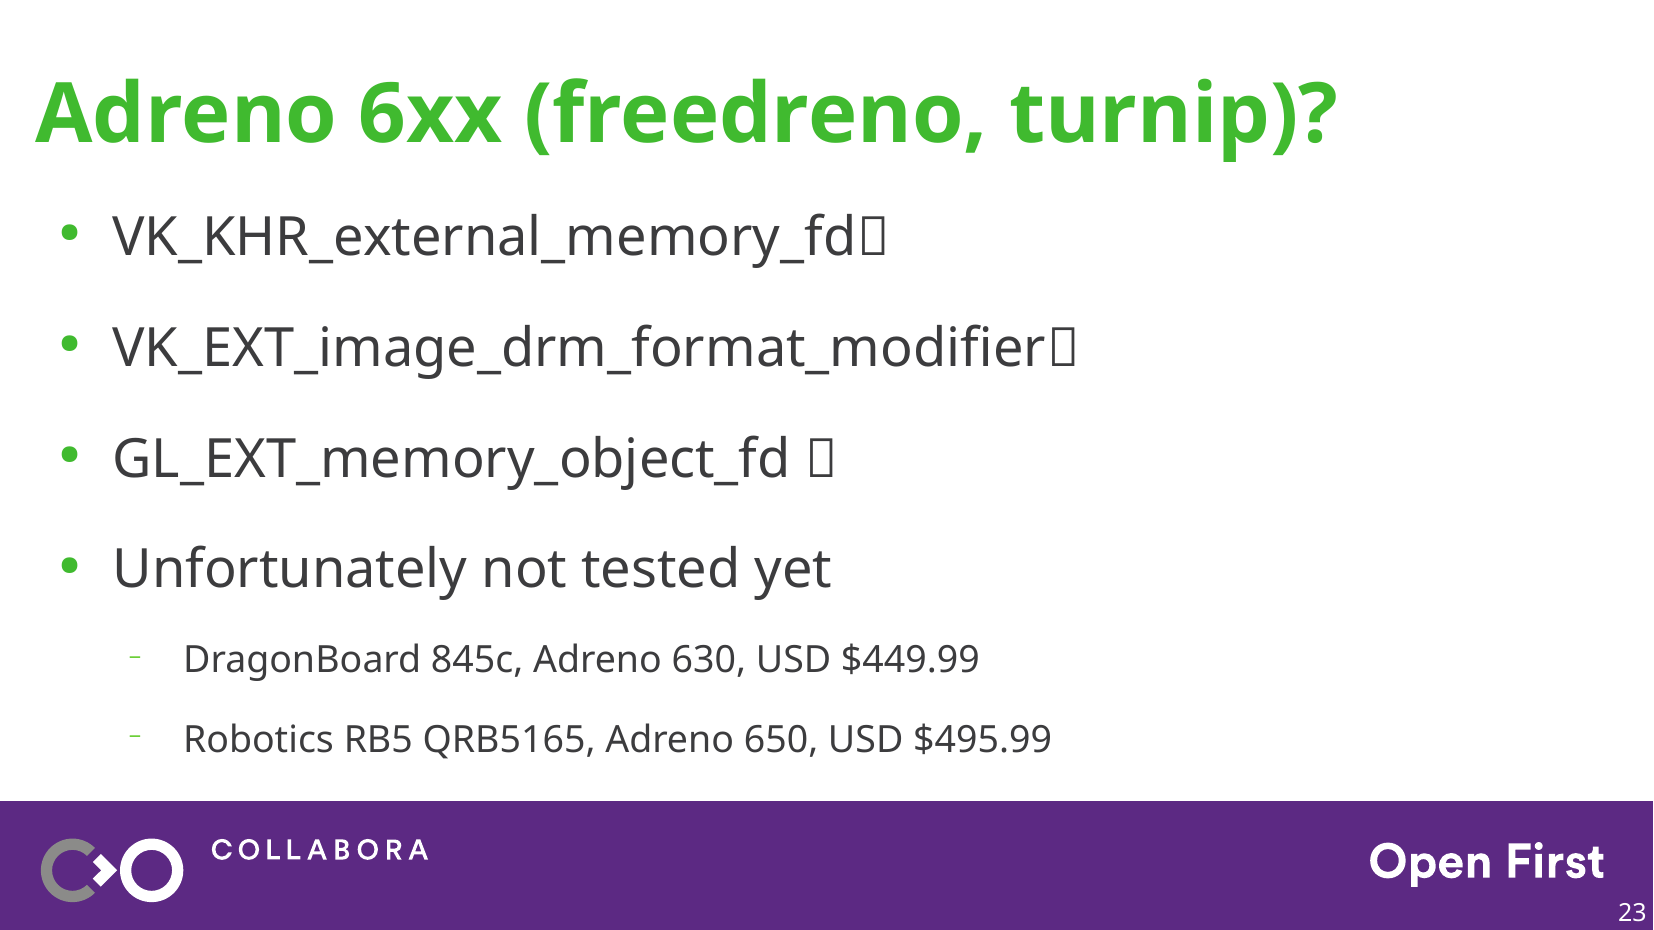

# Adreno 6xx (freedreno, turnip)?
VK_KHR_external_memory_fd✅
VK_EXT_image_drm_format_modifier✅
GL_EXT_memory_object_fd ❌
Unfortunately not tested yet
DragonBoard 845c, Adreno 630, USD $449.99
Robotics RB5 QRB5165, Adreno 650, USD $495.99